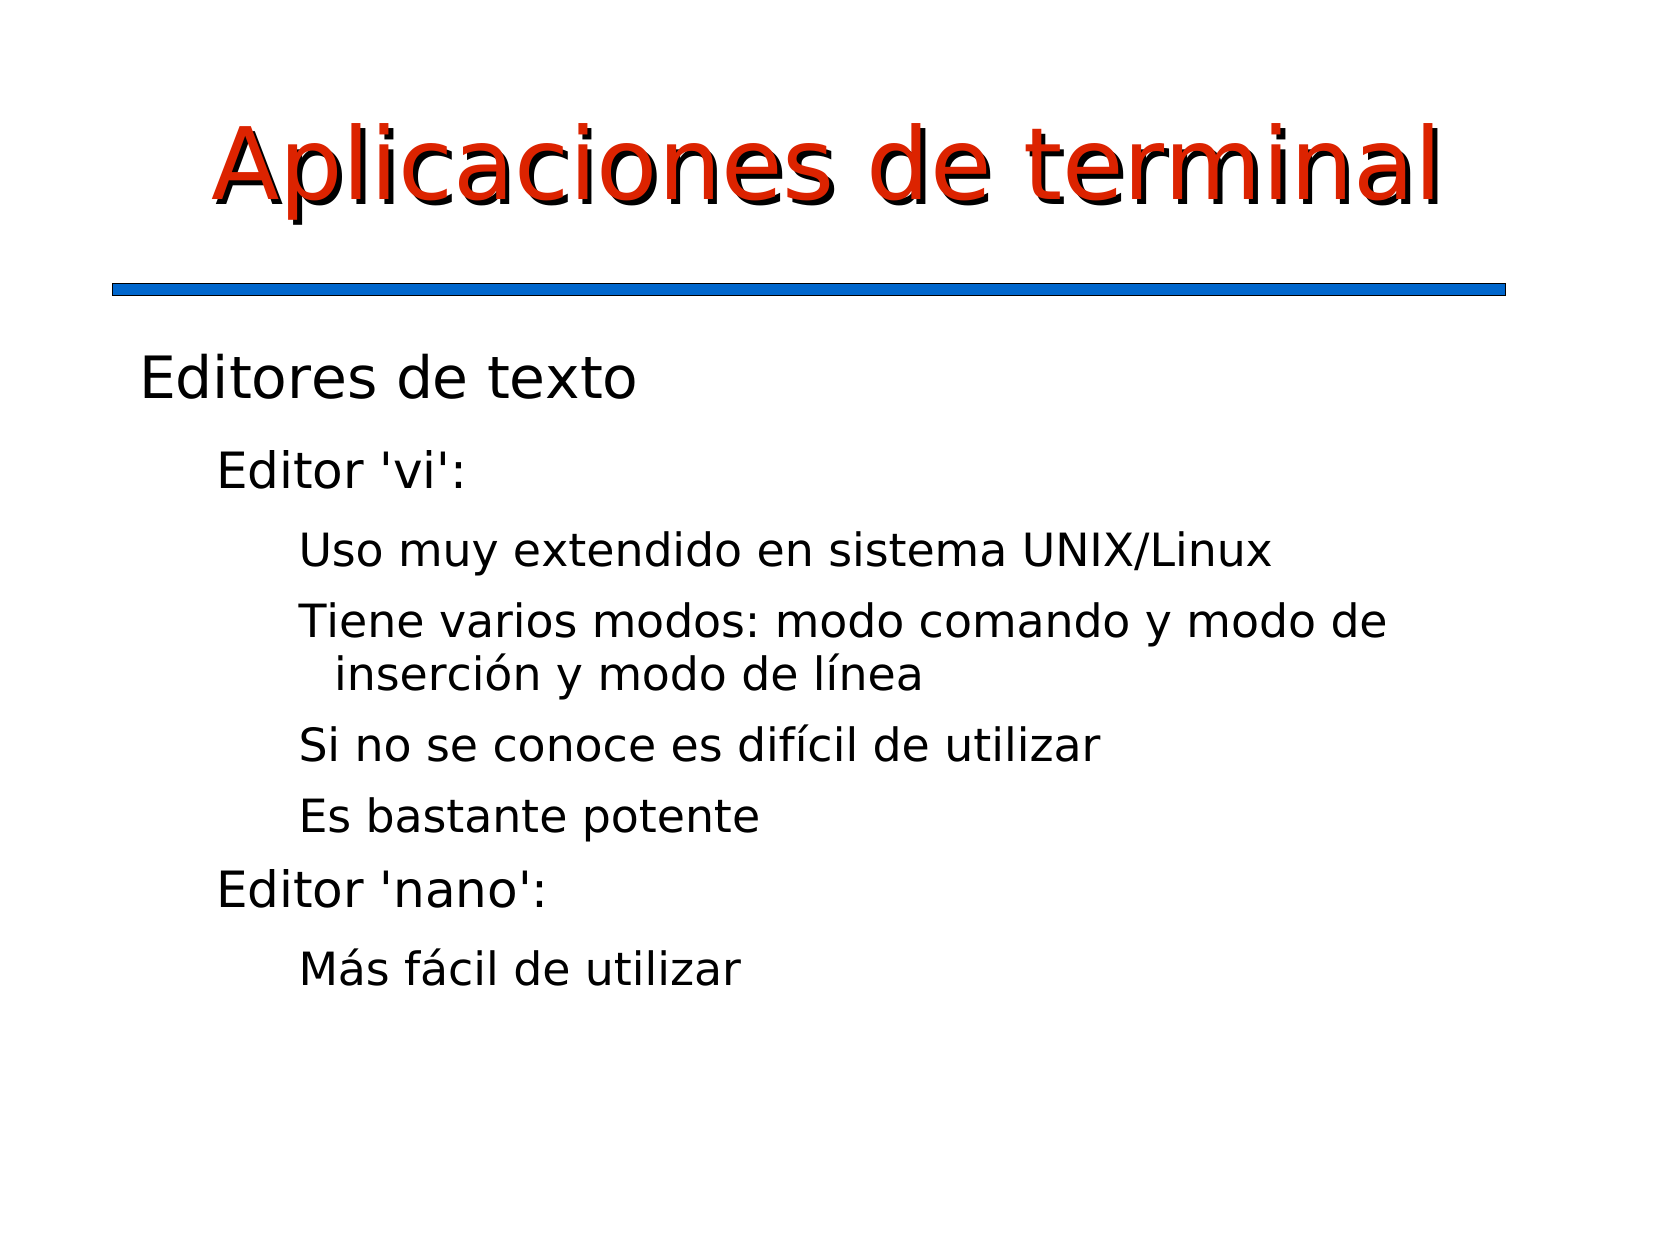

# Aplicaciones de terminal
Editores de texto
Editor 'vi':
Uso muy extendido en sistema UNIX/Linux
Tiene varios modos: modo comando y modo de inserción y modo de línea
Si no se conoce es difícil de utilizar
Es bastante potente
Editor 'nano':
Más fácil de utilizar